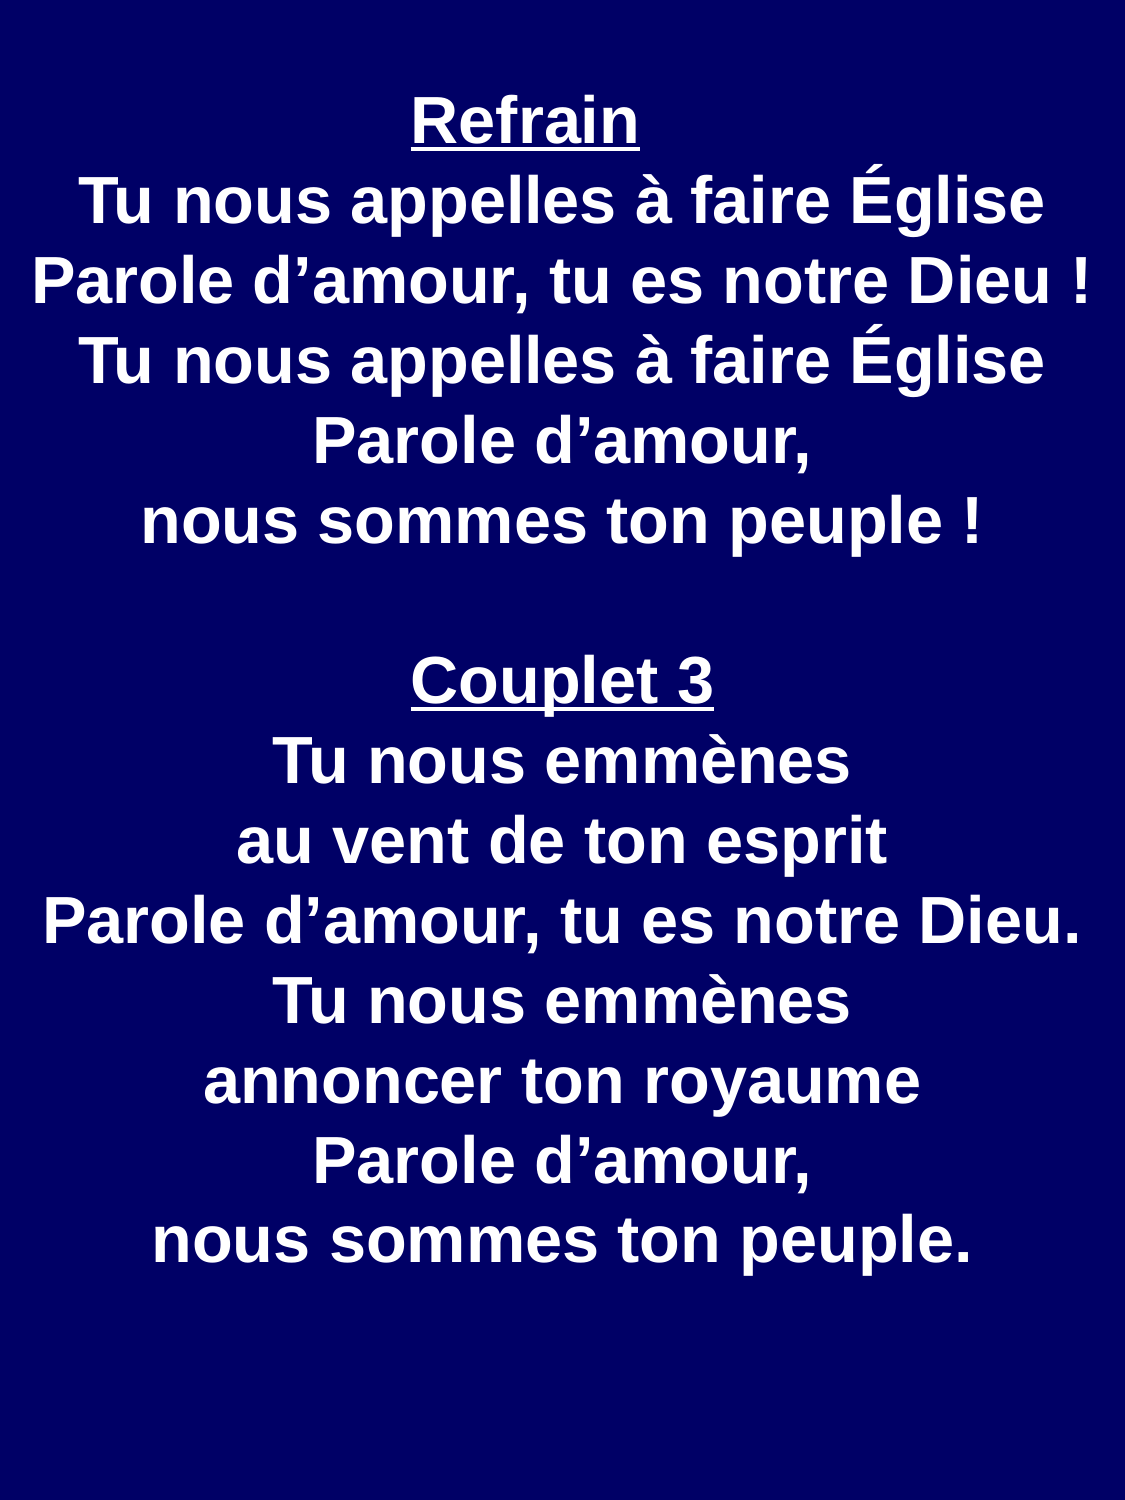

Refrain
Tu nous appelles à faire Église
Parole d’amour, tu es notre Dieu !
Tu nous appelles à faire Église
Parole d’amour,
nous sommes ton peuple !
Couplet 3
Tu nous emmènes
au vent de ton esprit
Parole d’amour, tu es notre Dieu.
Tu nous emmènes
annoncer ton royaume
Parole d’amour,
nous sommes ton peuple.